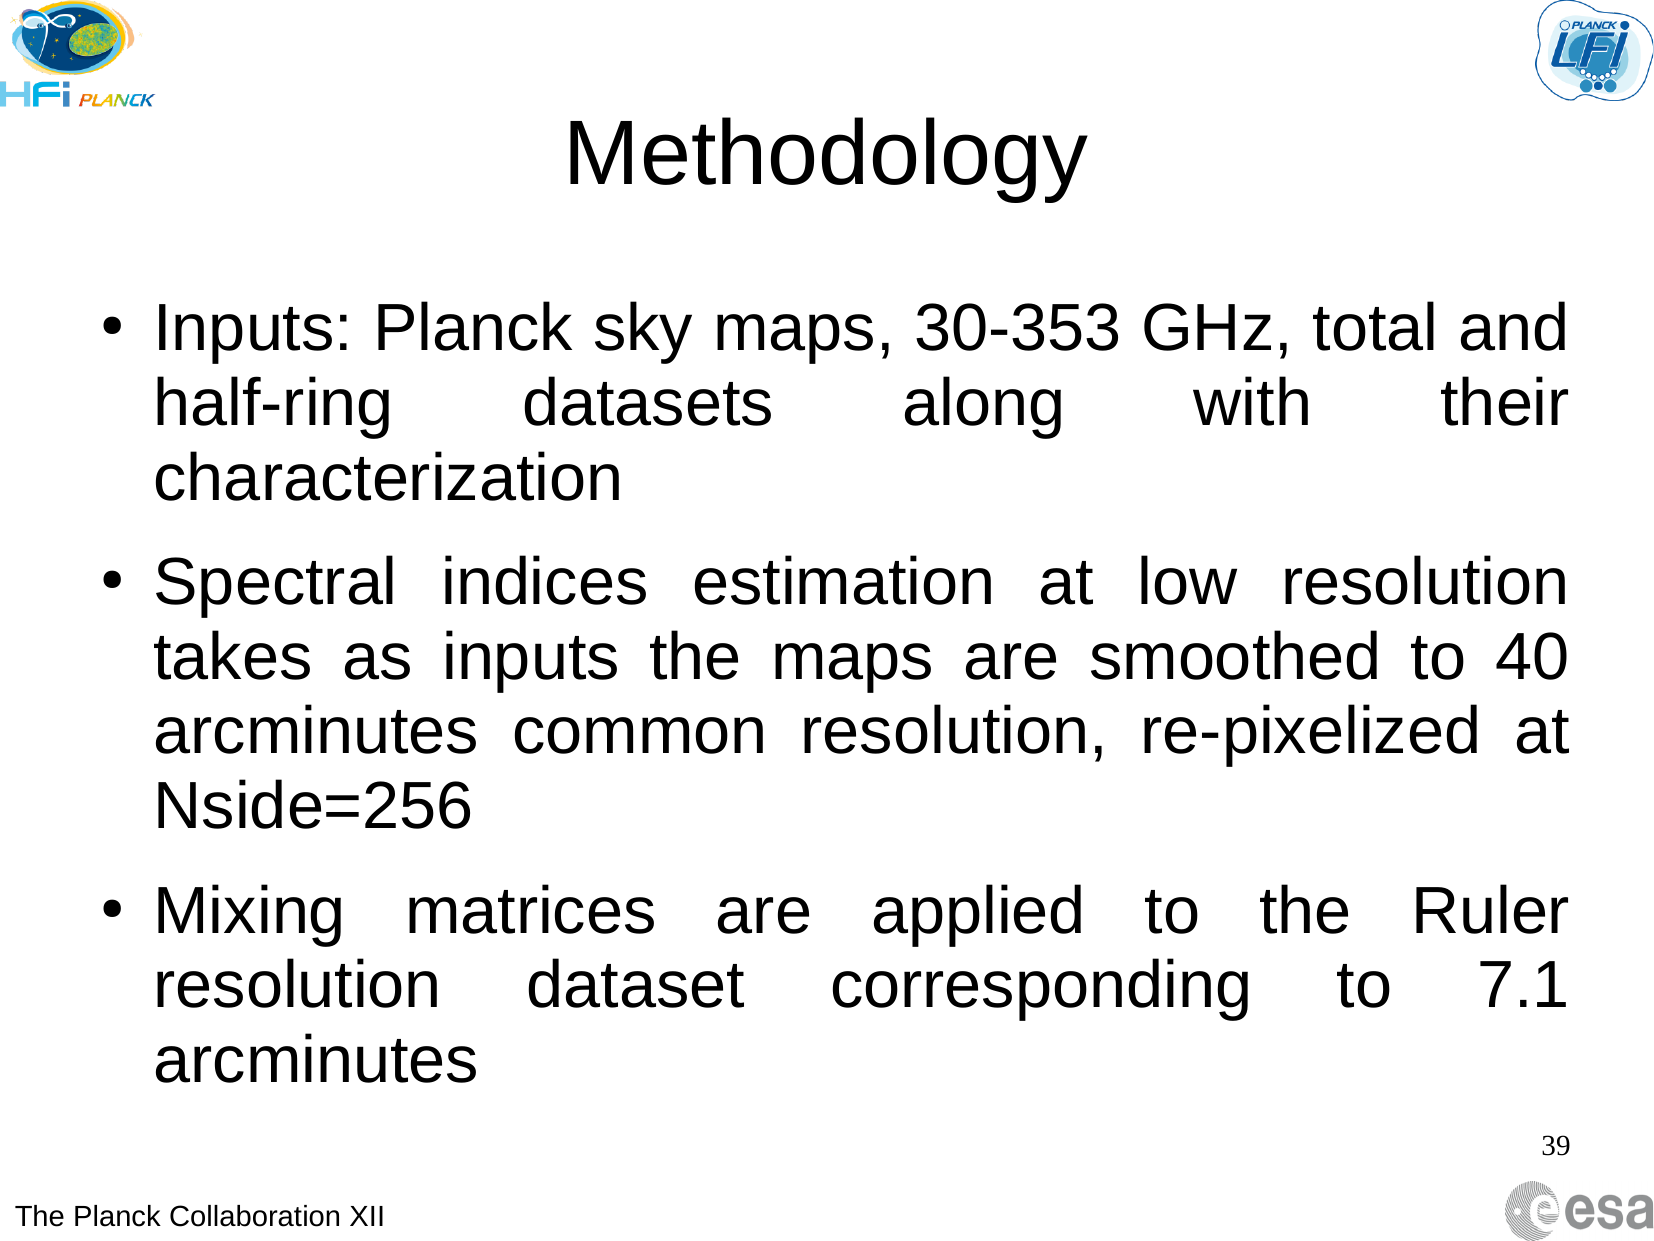

Methodology
# Inputs: Planck sky maps, 30-353 GHz, total and half-ring datasets along with their characterization
Spectral indices estimation at low resolution takes as inputs the maps are smoothed to 40 arcminutes common resolution, re-pixelized at Nside=256
Mixing matrices are applied to the Ruler resolution dataset corresponding to 7.1 arcminutes
39
The Planck Collaboration XII